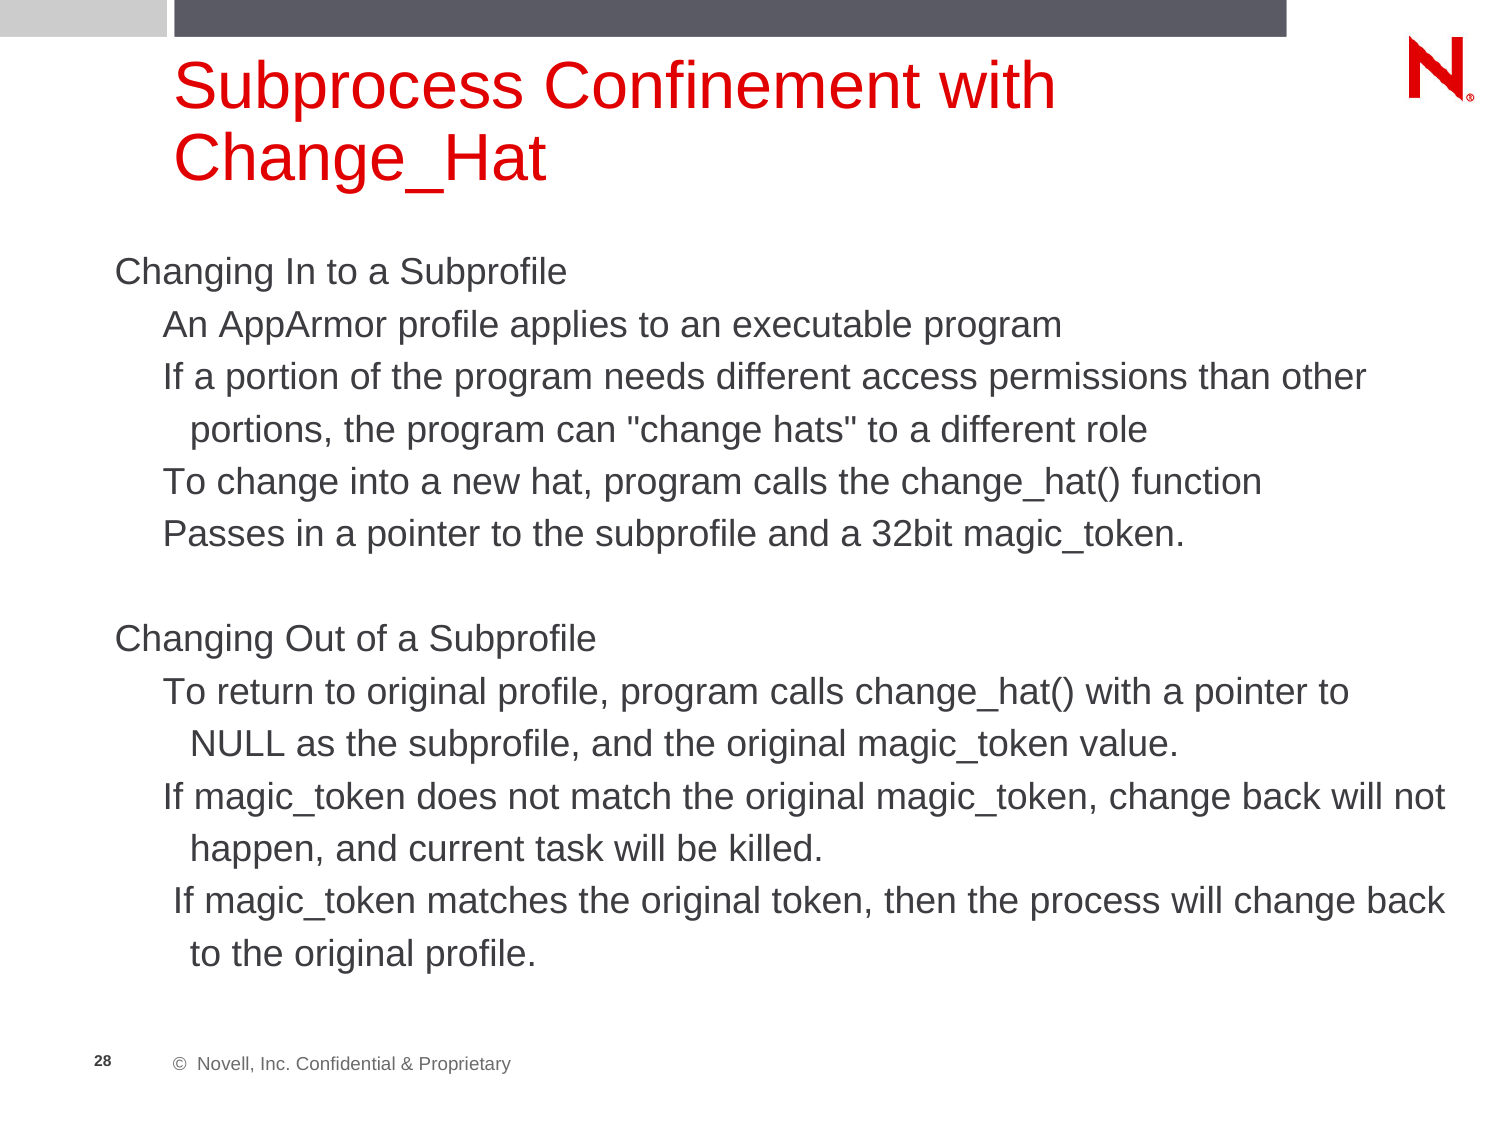

# Subprocess Confinement with Change_Hat
Changing In to a Subprofile
An AppArmor profile applies to an executable program
If a portion of the program needs different access permissions than other portions, the program can "change hats" to a different role
To change into a new hat, program calls the change_hat() function
Passes in a pointer to the subprofile and a 32bit magic_token.
Changing Out of a Subprofile
To return to original profile, program calls change_hat() with a pointer to NULL as the subprofile, and the original magic_token value.
If magic_token does not match the original magic_token, change back will not happen, and current task will be killed.
 If magic_token matches the original token, then the process will change back to the original profile.